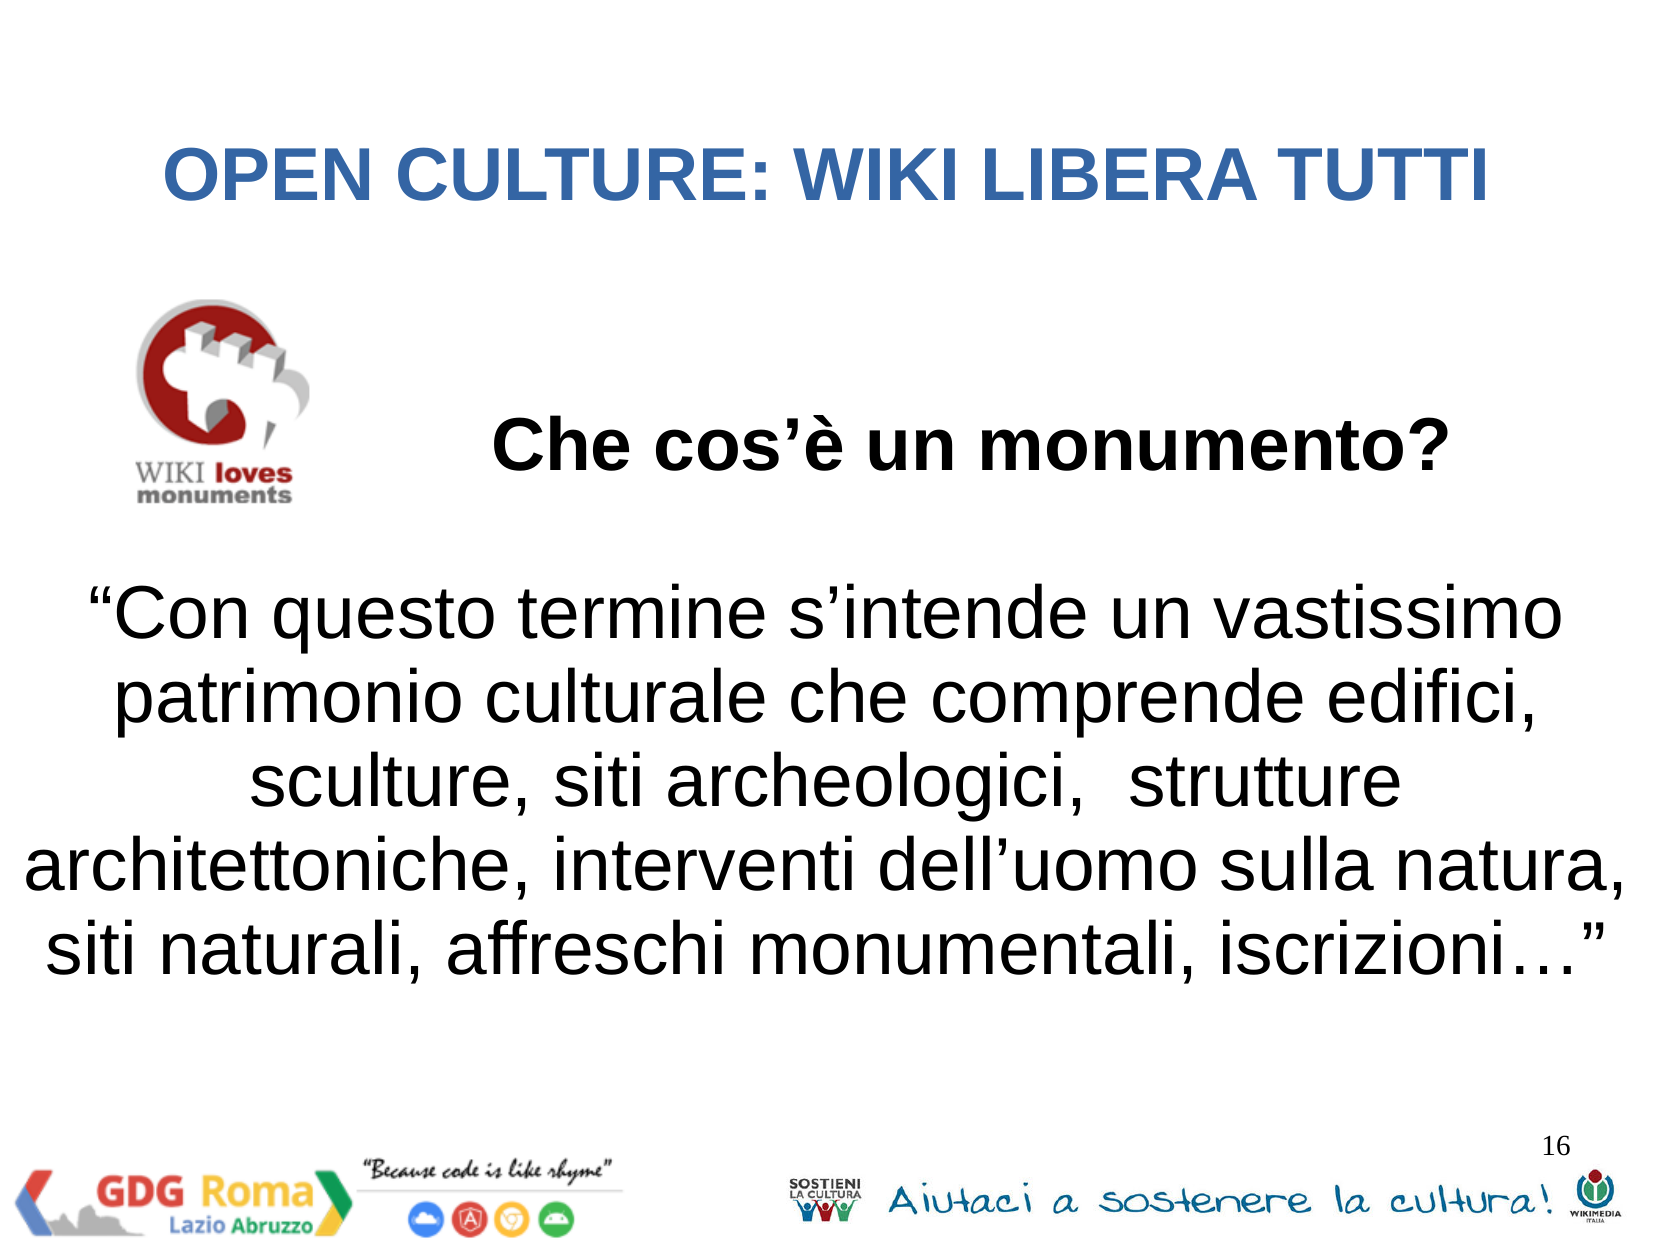

# OPEN CULTURE: WIKI LIBERA TUTTI
 Che cos’è un monumento?
“Con questo termine s’intende un vastissimo patrimonio culturale che comprende edifici, sculture, siti archeologici, strutture architettoniche, interventi dell’uomo sulla natura, siti naturali, affreschi monumentali, iscrizioni…”
16